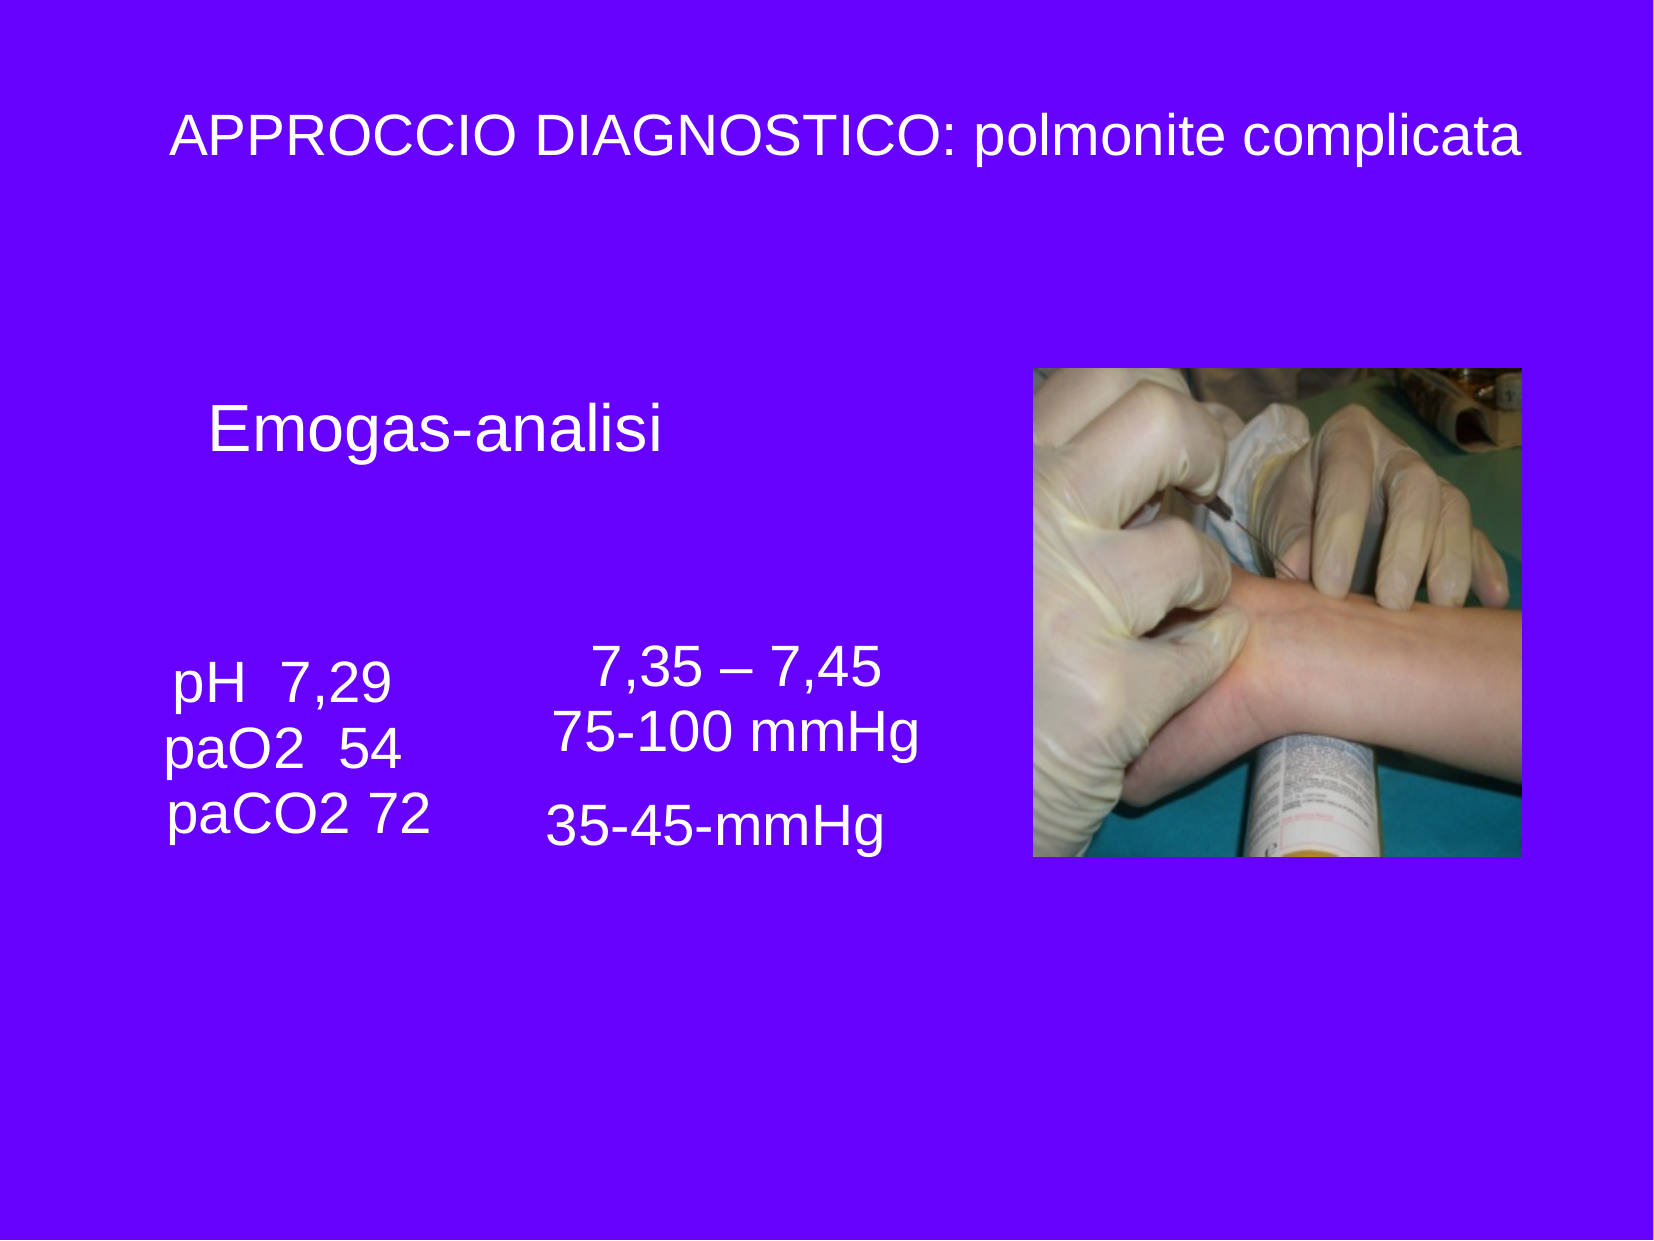

APPROCCIO DIAGNOSTICO: polmonite complicata
# Emogas-analisi
7,35 – 7,45
75-100 mmHg
35-45-mmHg
pH 7,29
 paO2 54
 paCO2 72